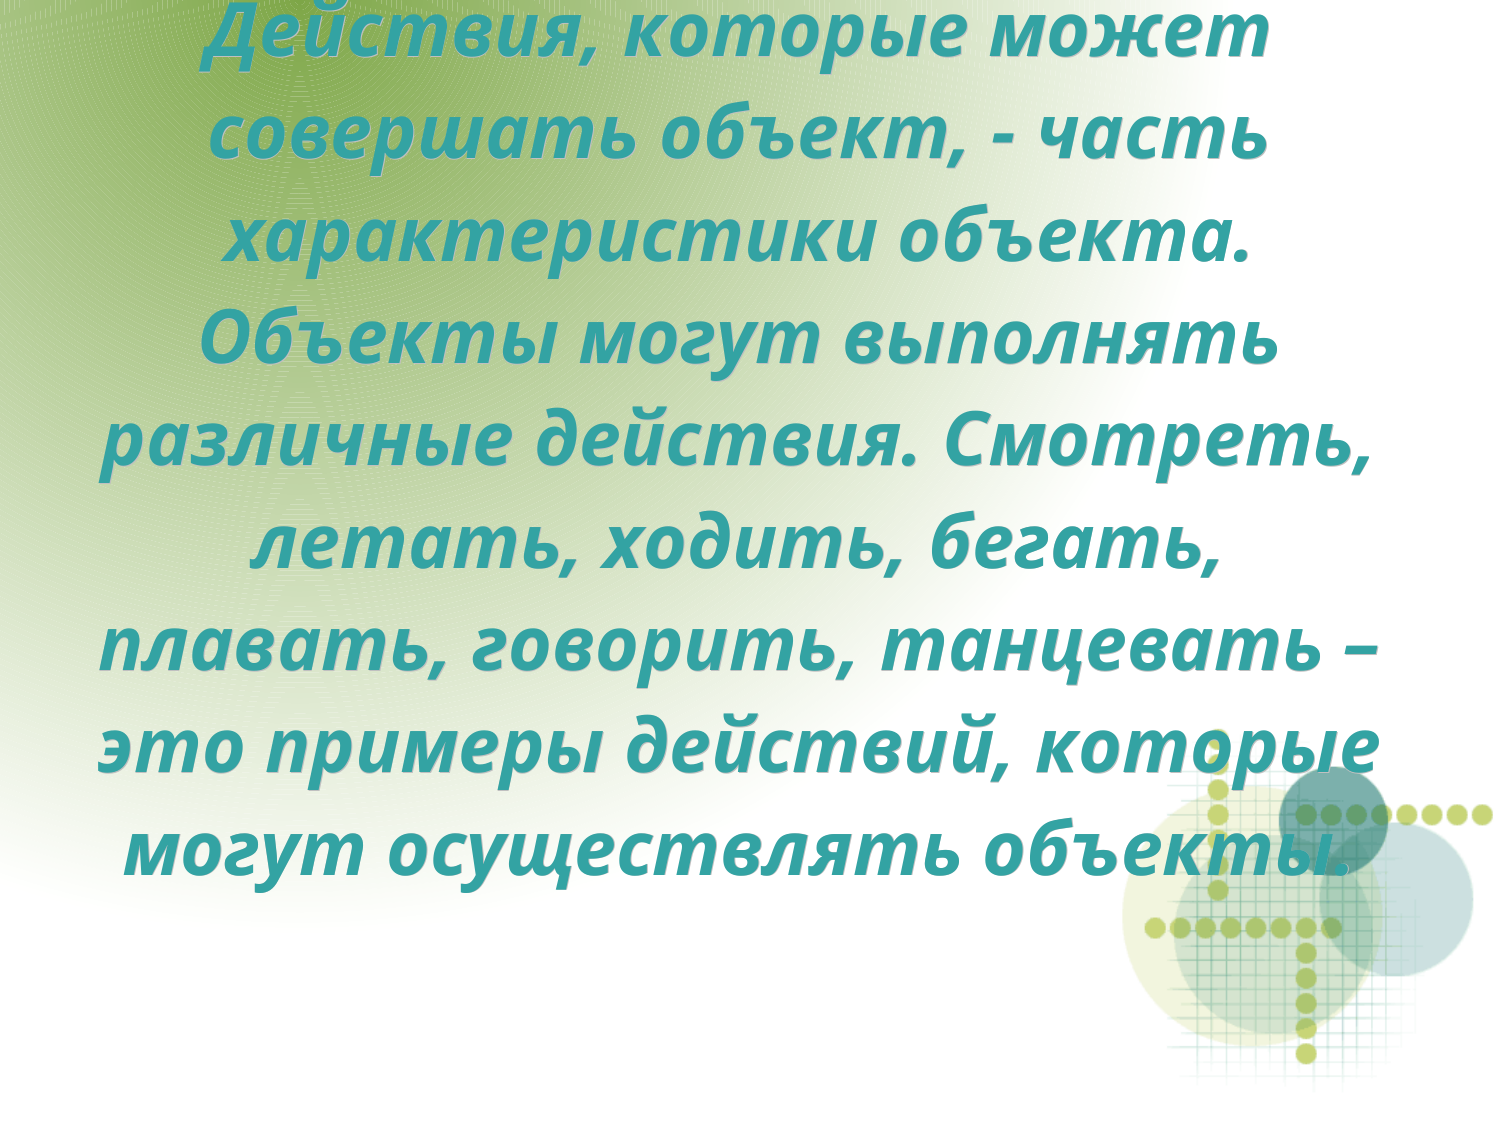

# Действия, которые может совершать объект, - часть характеристики объекта. Объекты могут выполнять различные действия. Смотреть, летать, ходить, бегать, плавать, говорить, танцевать – это примеры действий, которые могут осуществлять объекты.